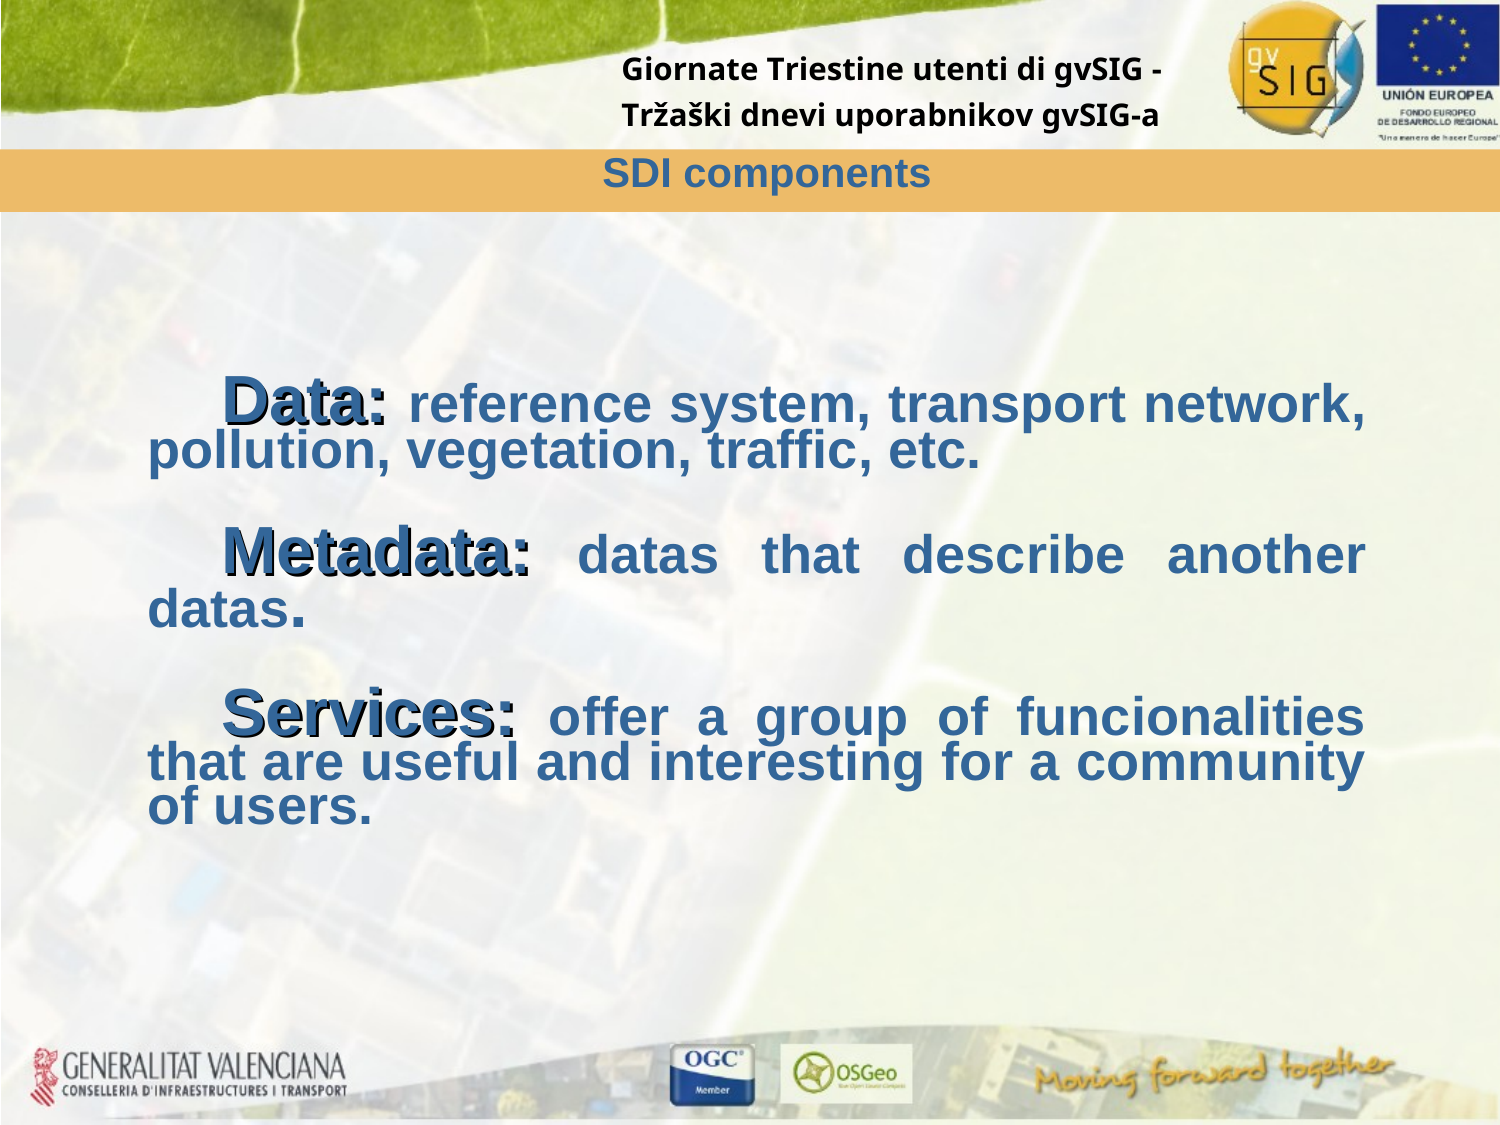

SDI components
	Data: reference system, transport network, pollution, vegetation, traffic, etc.
	Metadata: datas that describe another datas.
	Services: offer a group of funcionalities that are useful and interesting for a community of users.